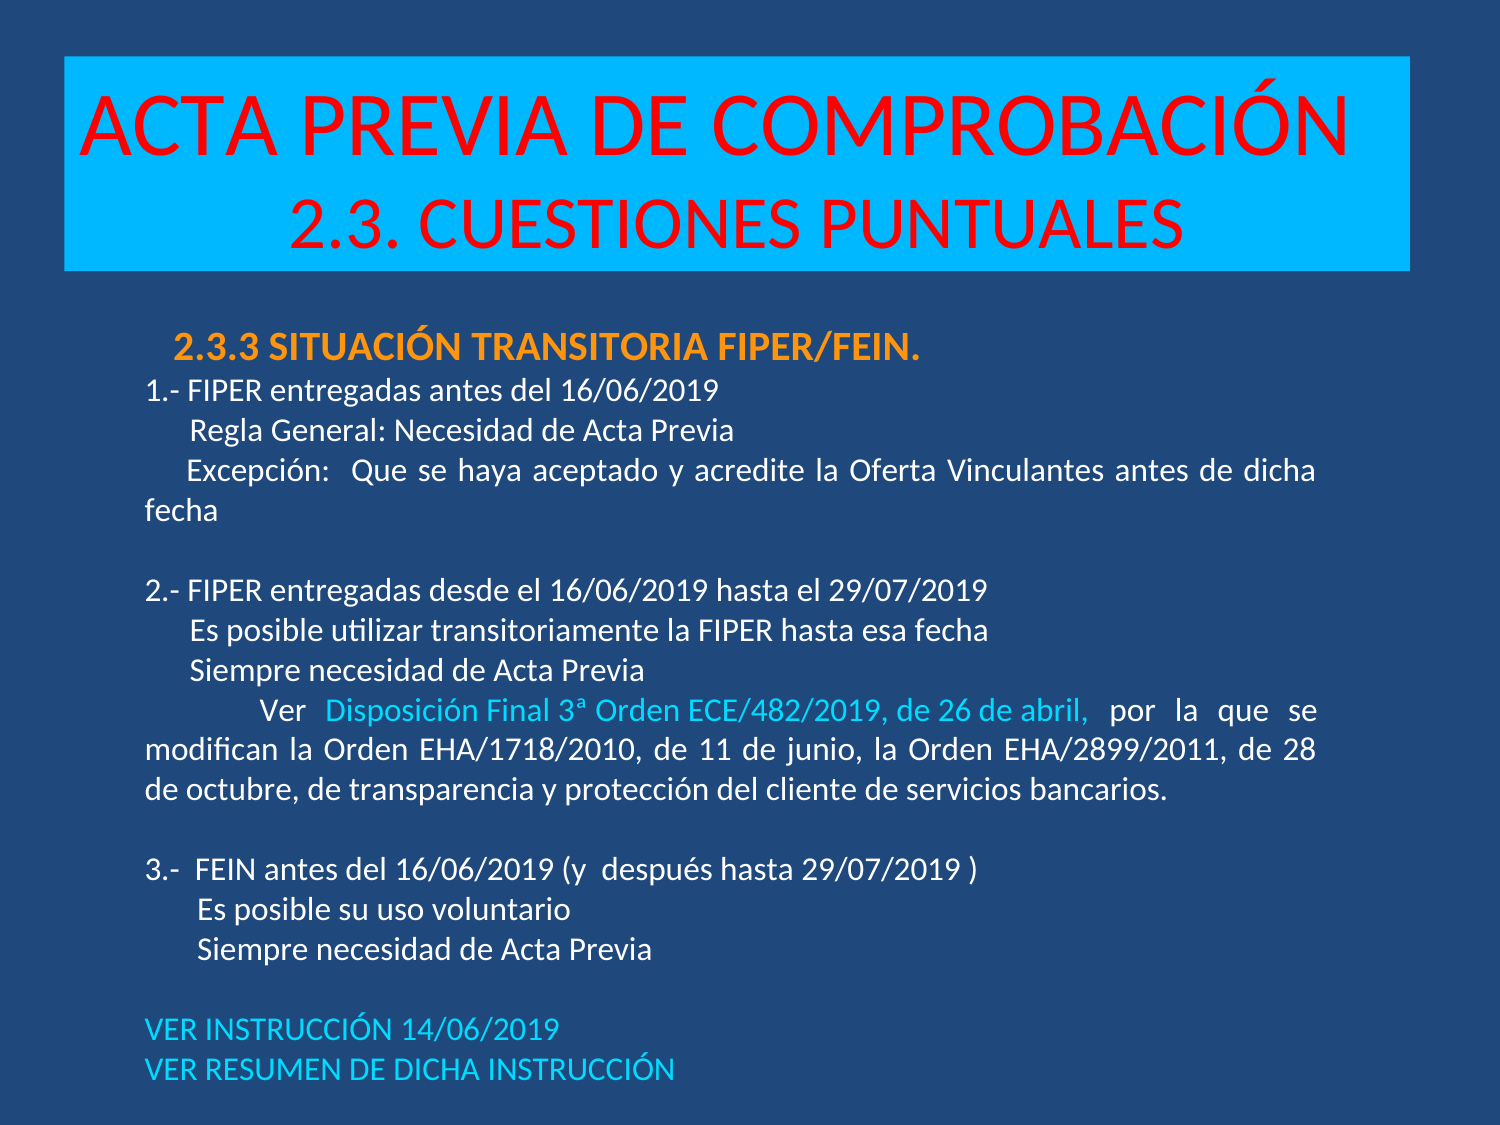

ACTA PREVIA DE COMPROBACIÓN
2.3. CUESTIONES PUNTUALES
 2.3.3 SITUACIÓN TRANSITORIA FIPER/FEIN.
1.- FIPER entregadas antes del 16/06/2019
 Regla General: Necesidad de Acta Previa
 Excepción: Que se haya aceptado y acredite la Oferta Vinculantes antes de dicha fecha
2.- FIPER entregadas desde el 16/06/2019 hasta el 29/07/2019
 Es posible utilizar transitoriamente la FIPER hasta esa fecha
 Siempre necesidad de Acta Previa
 Ver Disposición Final 3ª Orden ECE/482/2019, de 26 de abril, por la que se modifican la Orden EHA/1718/2010, de 11 de junio, la Orden EHA/2899/2011, de 28 de octubre, de transparencia y protección del cliente de servicios bancarios.
3.- FEIN antes del 16/06/2019 (y después hasta 29/07/2019 )
 Es posible su uso voluntario
 Siempre necesidad de Acta Previa
VER INSTRUCCIÓN 14/06/2019
VER RESUMEN DE DICHA INSTRUCCIÓN